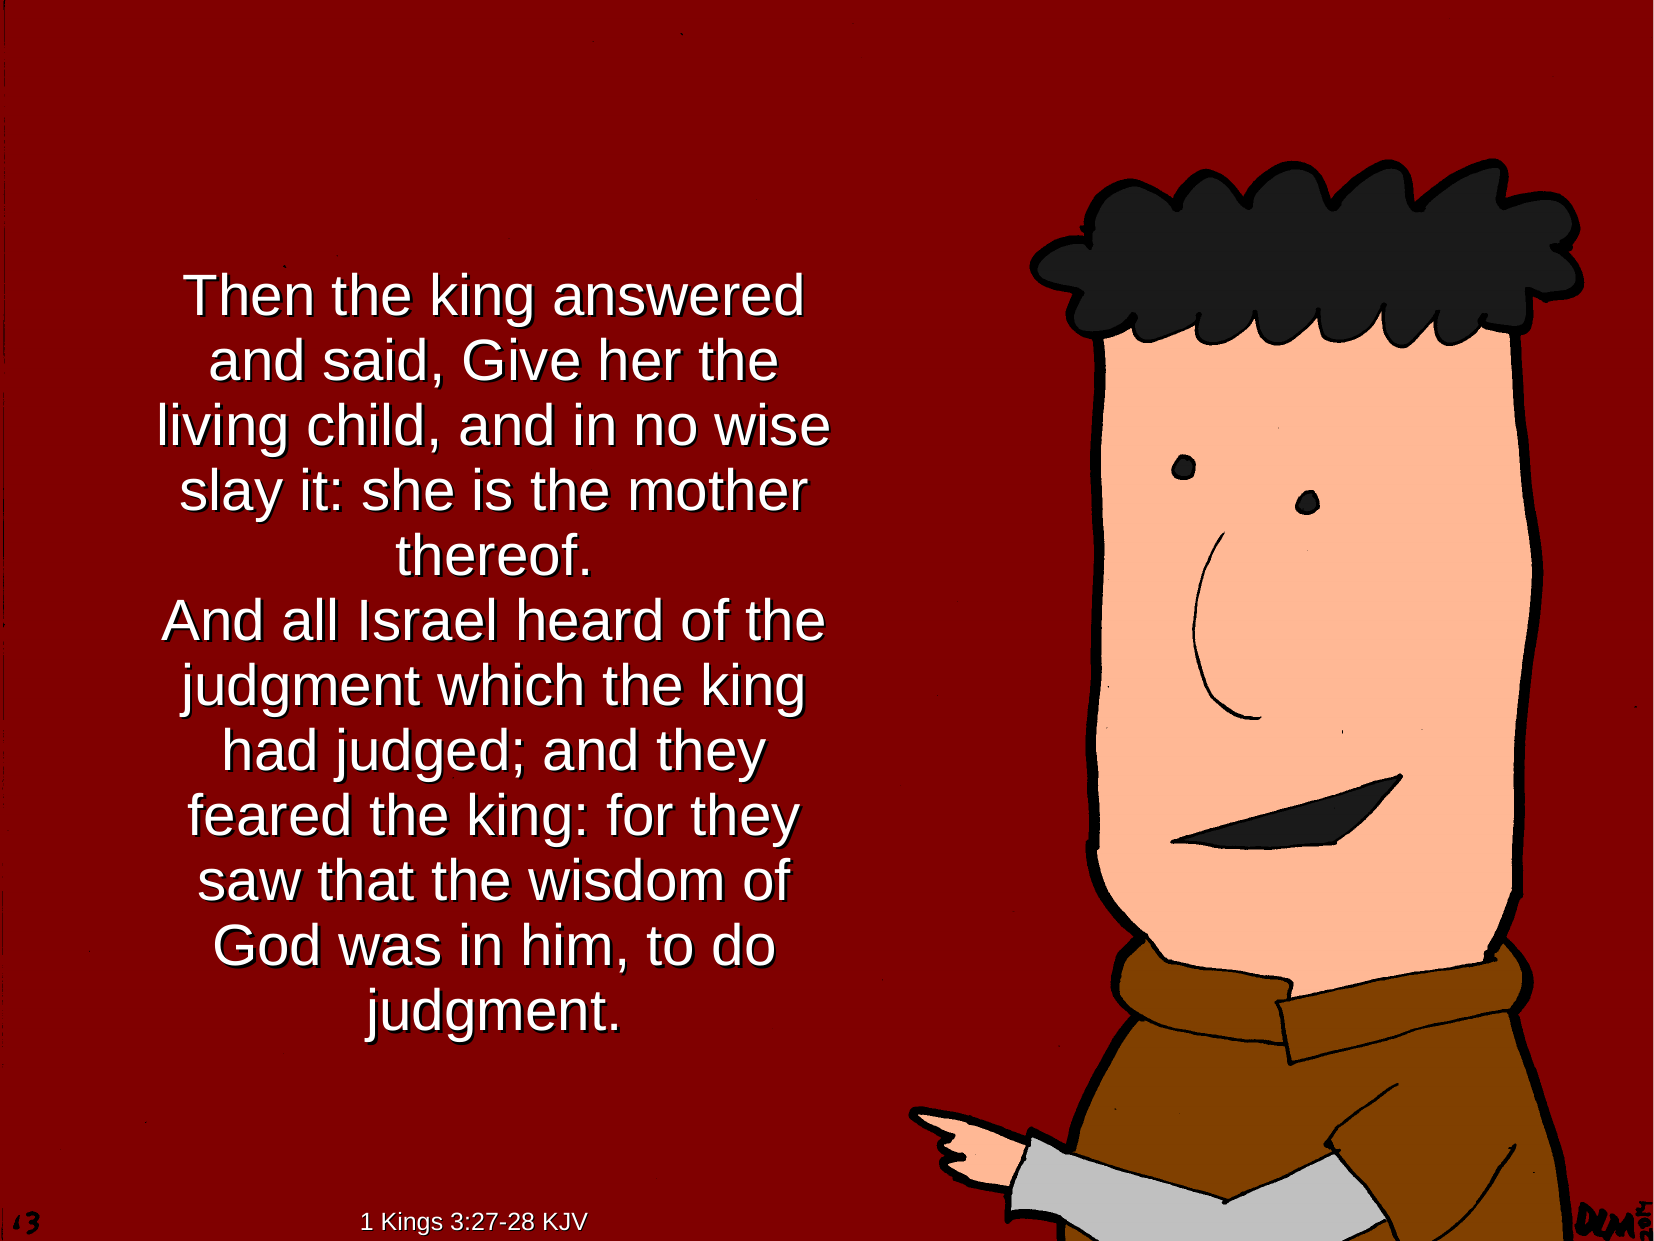

Then the king answered and said, Give her the living child, and in no wise slay it: she is the mother thereof.
And all Israel heard of the judgment which the king had judged; and they feared the king: for they saw that the wisdom of God was in him, to do judgment.
1 Kings 3:27-28 KJV